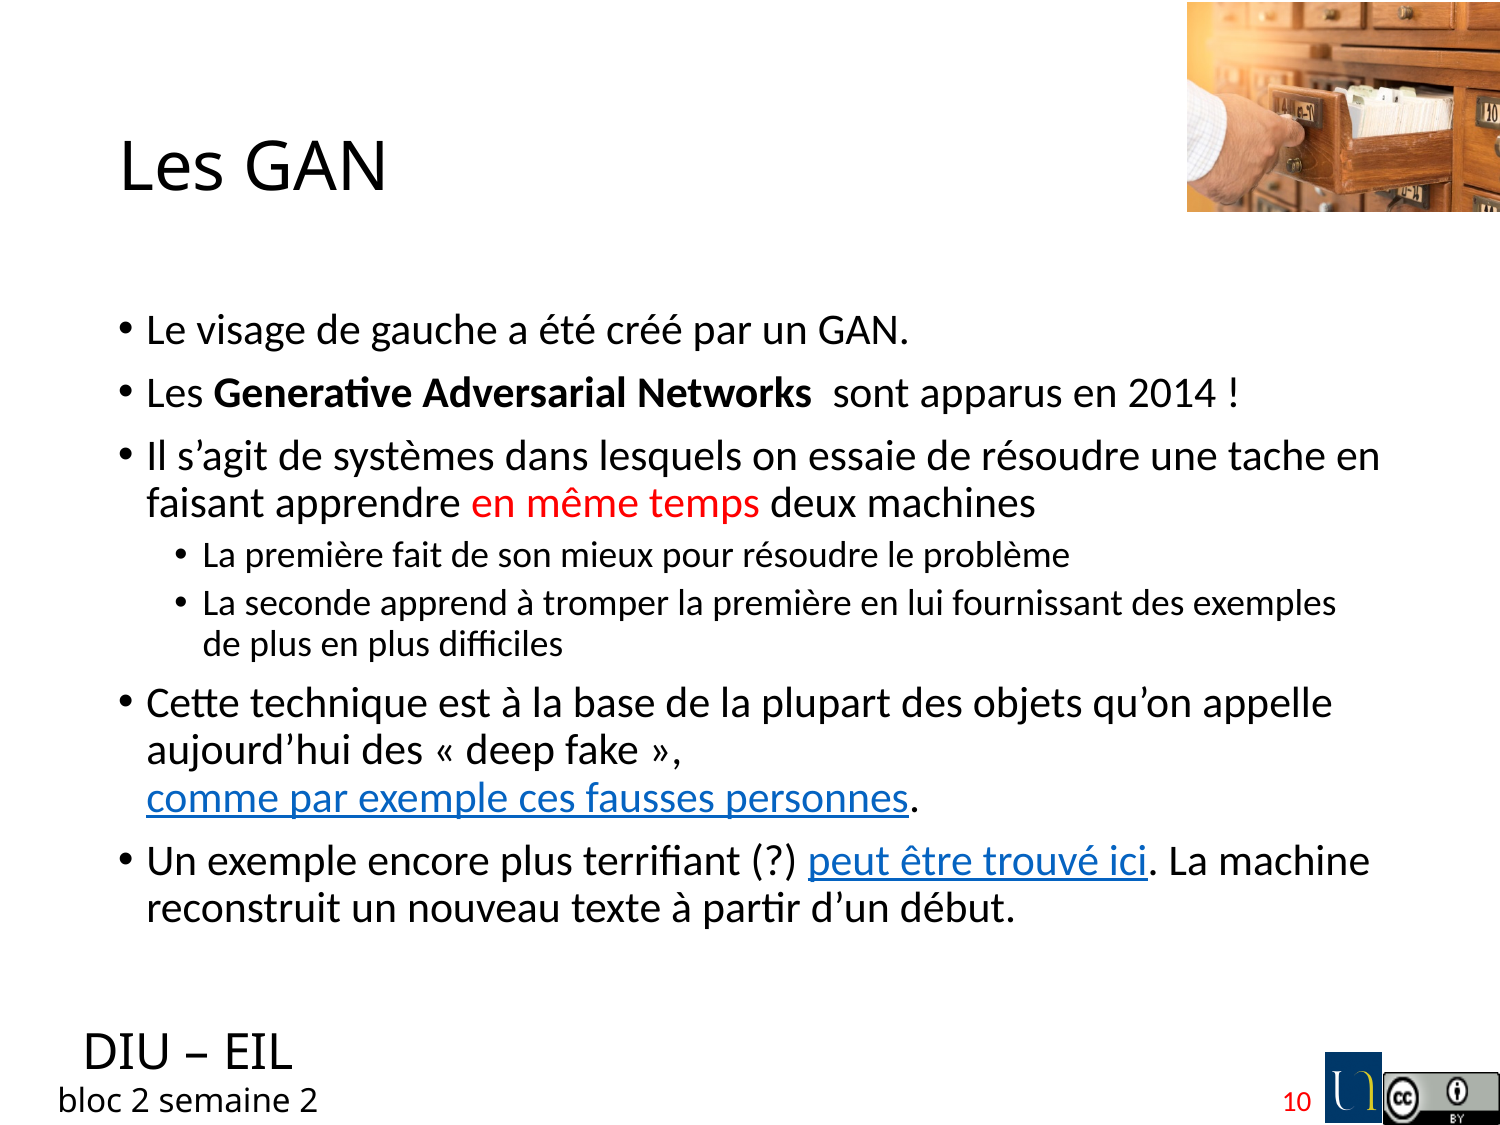

# Les GAN
Le visage de gauche a été créé par un GAN.
Les Generative Adversarial Networks sont apparus en 2014 !
Il s’agit de systèmes dans lesquels on essaie de résoudre une tache en faisant apprendre en même temps deux machines
La première fait de son mieux pour résoudre le problème
La seconde apprend à tromper la première en lui fournissant des exemples de plus en plus difficiles
Cette technique est à la base de la plupart des objets qu’on appelle aujourd’hui des « deep fake », comme par exemple ces fausses personnes.
Un exemple encore plus terrifiant (?) peut être trouvé ici. La machine reconstruit un nouveau texte à partir d’un début.